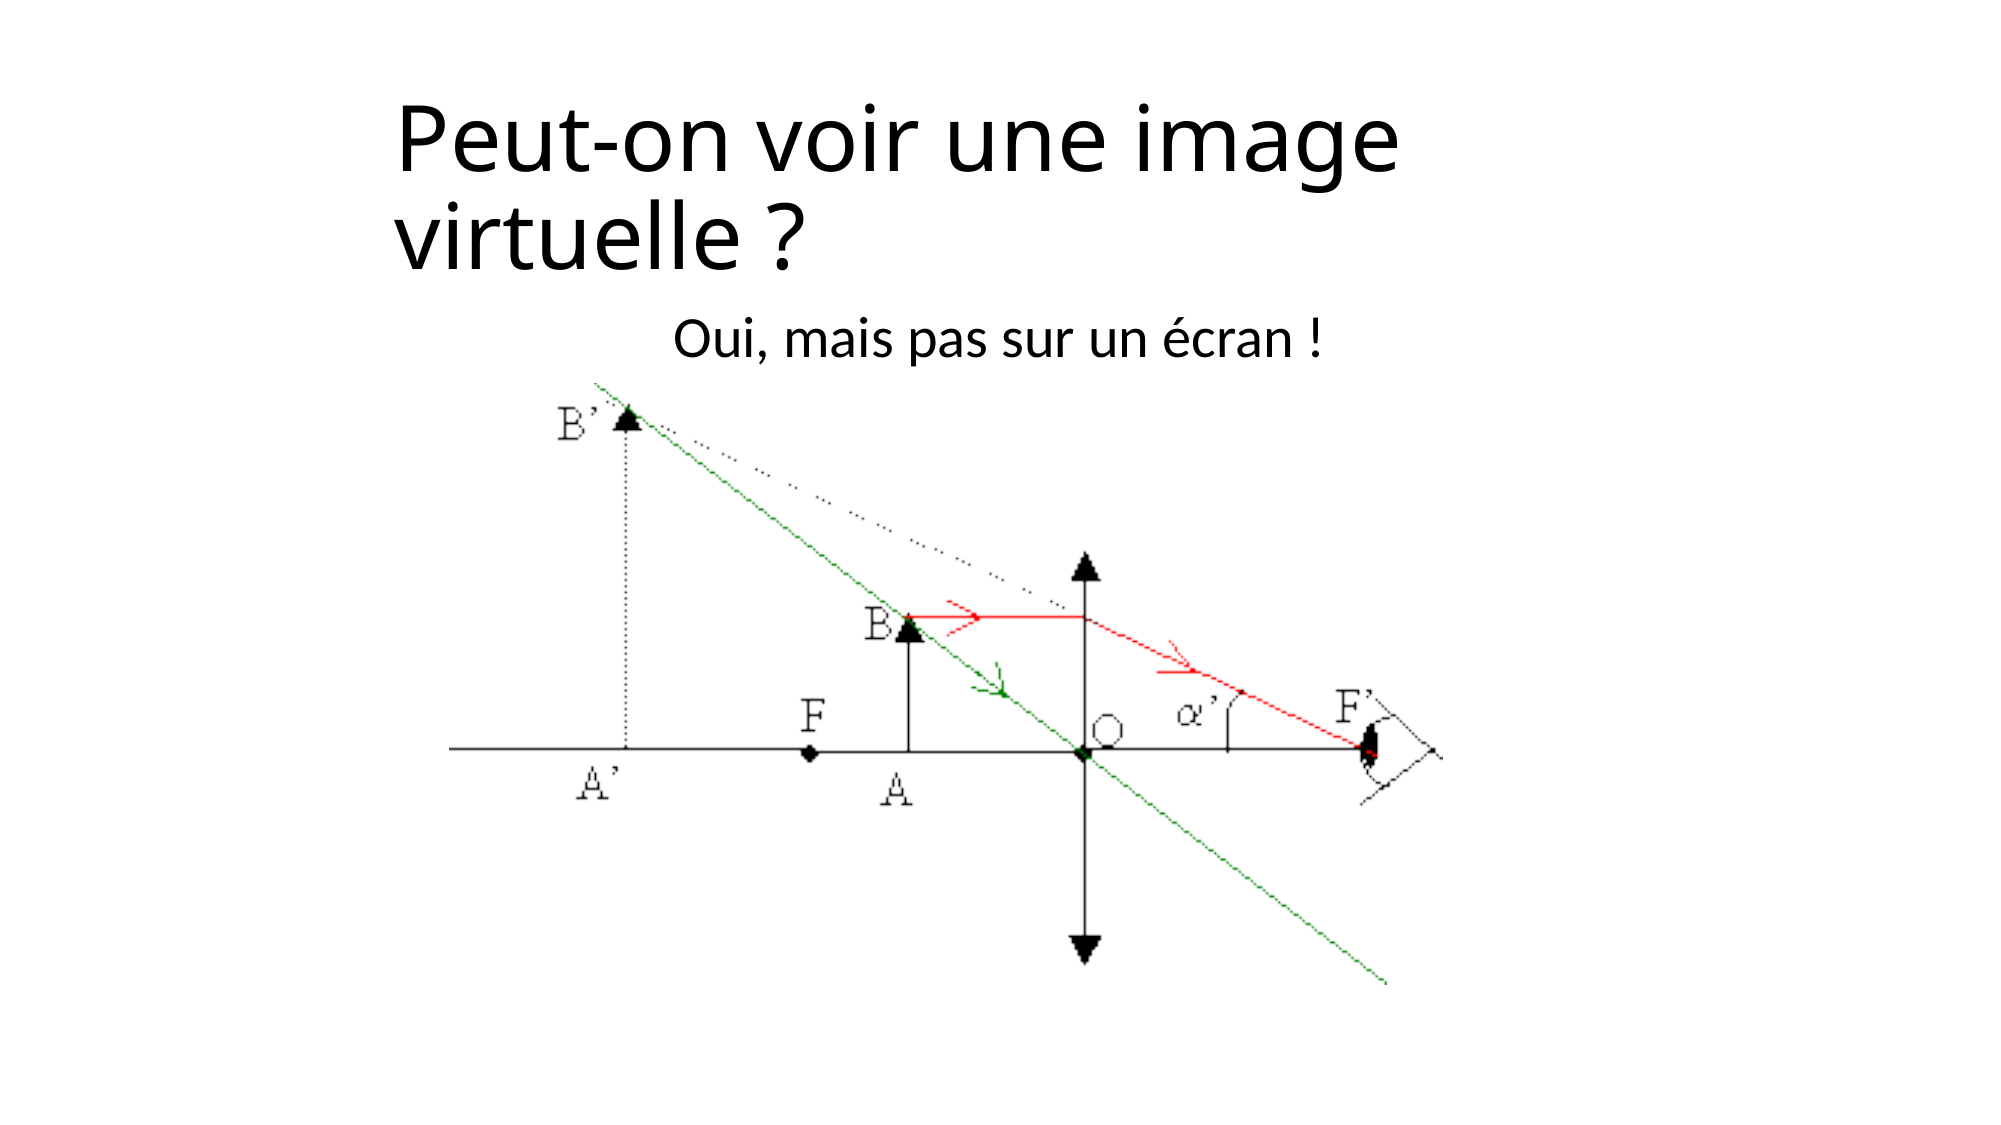

# Peut-on voir une image virtuelle ?
Oui, mais pas sur un écran !